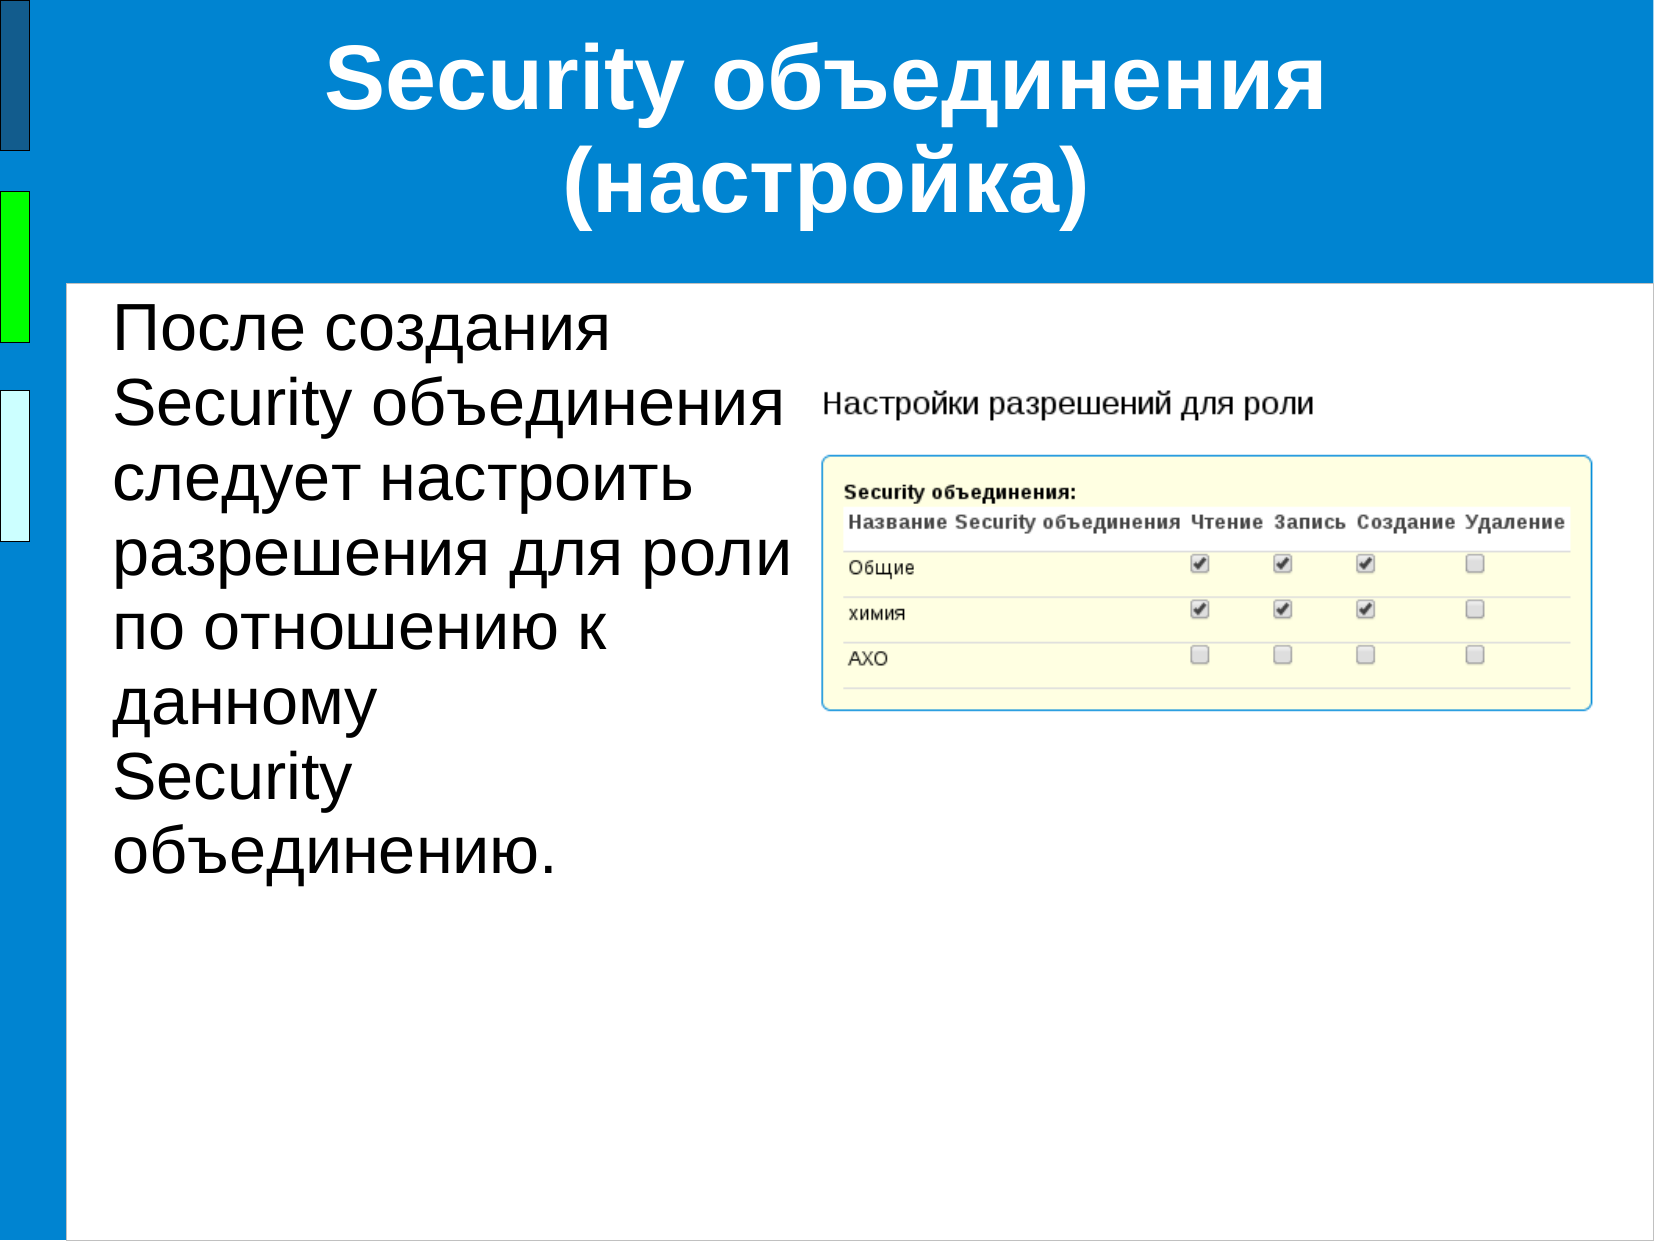

# Security объединения (настройка)
После создания Security объединения следует настроить разрешения для роли по отношению к данному
Security объединению.
ООО "Альфа-Интегрум", 2013г.